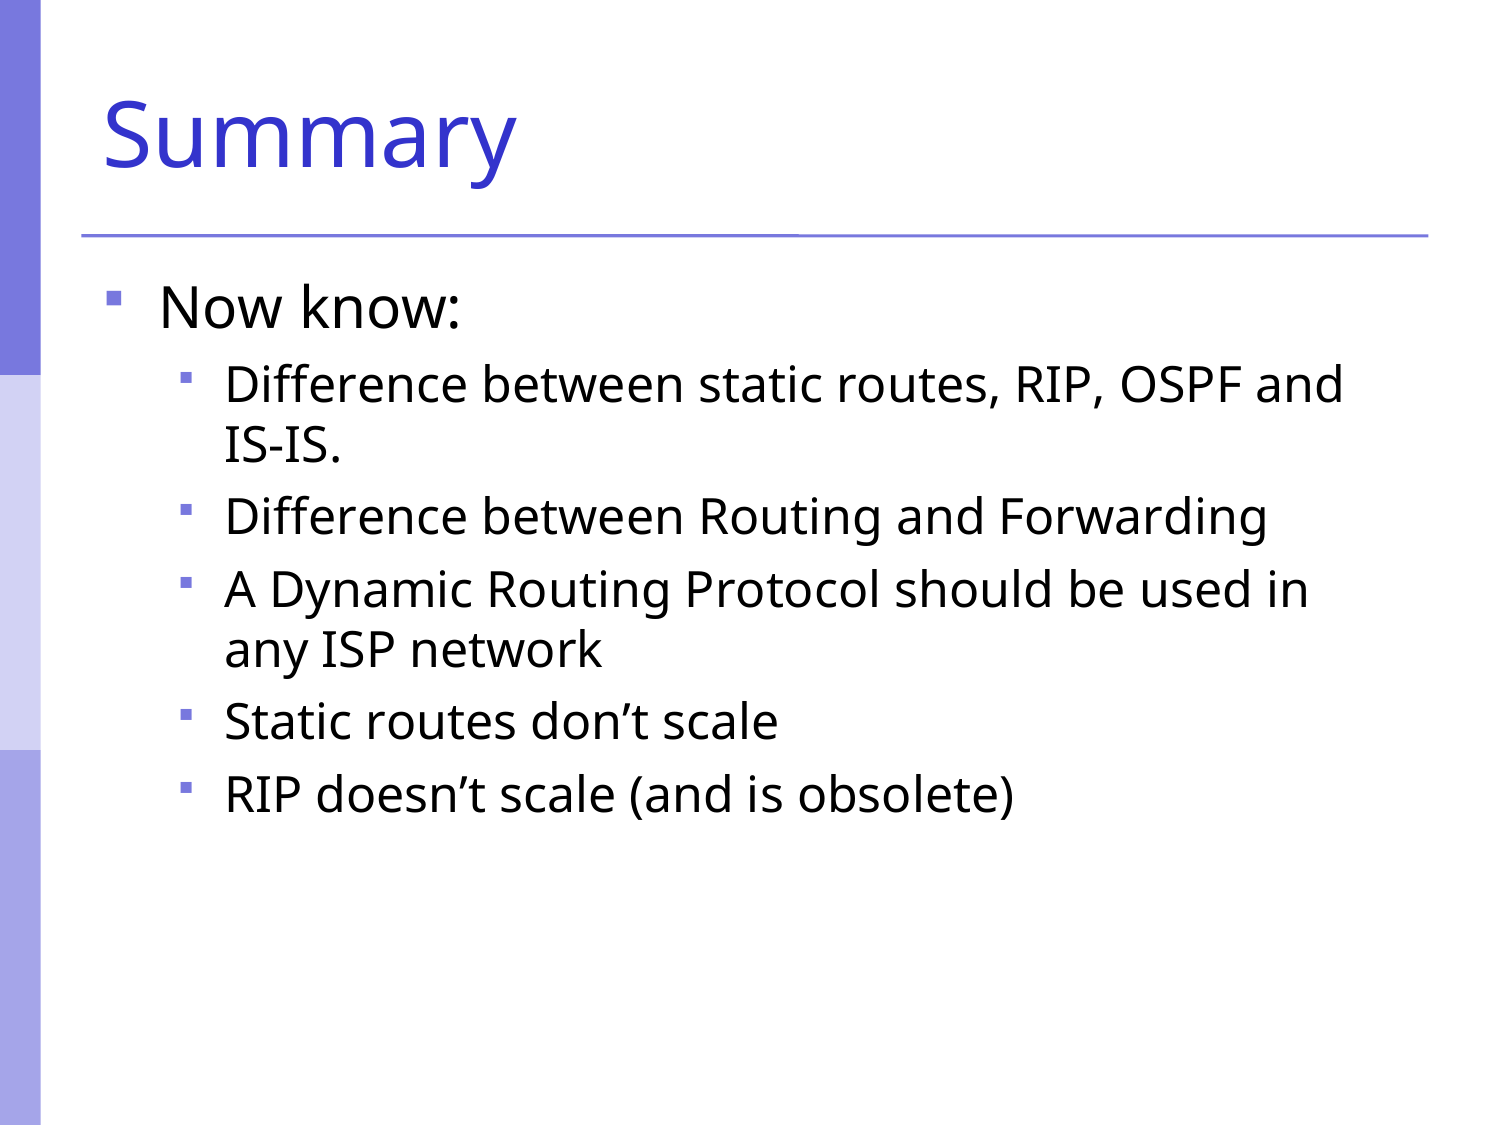

Summary
Now know:
Difference between static routes, RIP, OSPF and IS-IS.
Difference between Routing and Forwarding
A Dynamic Routing Protocol should be used in any ISP network
Static routes don’t scale
RIP doesn’t scale (and is obsolete)